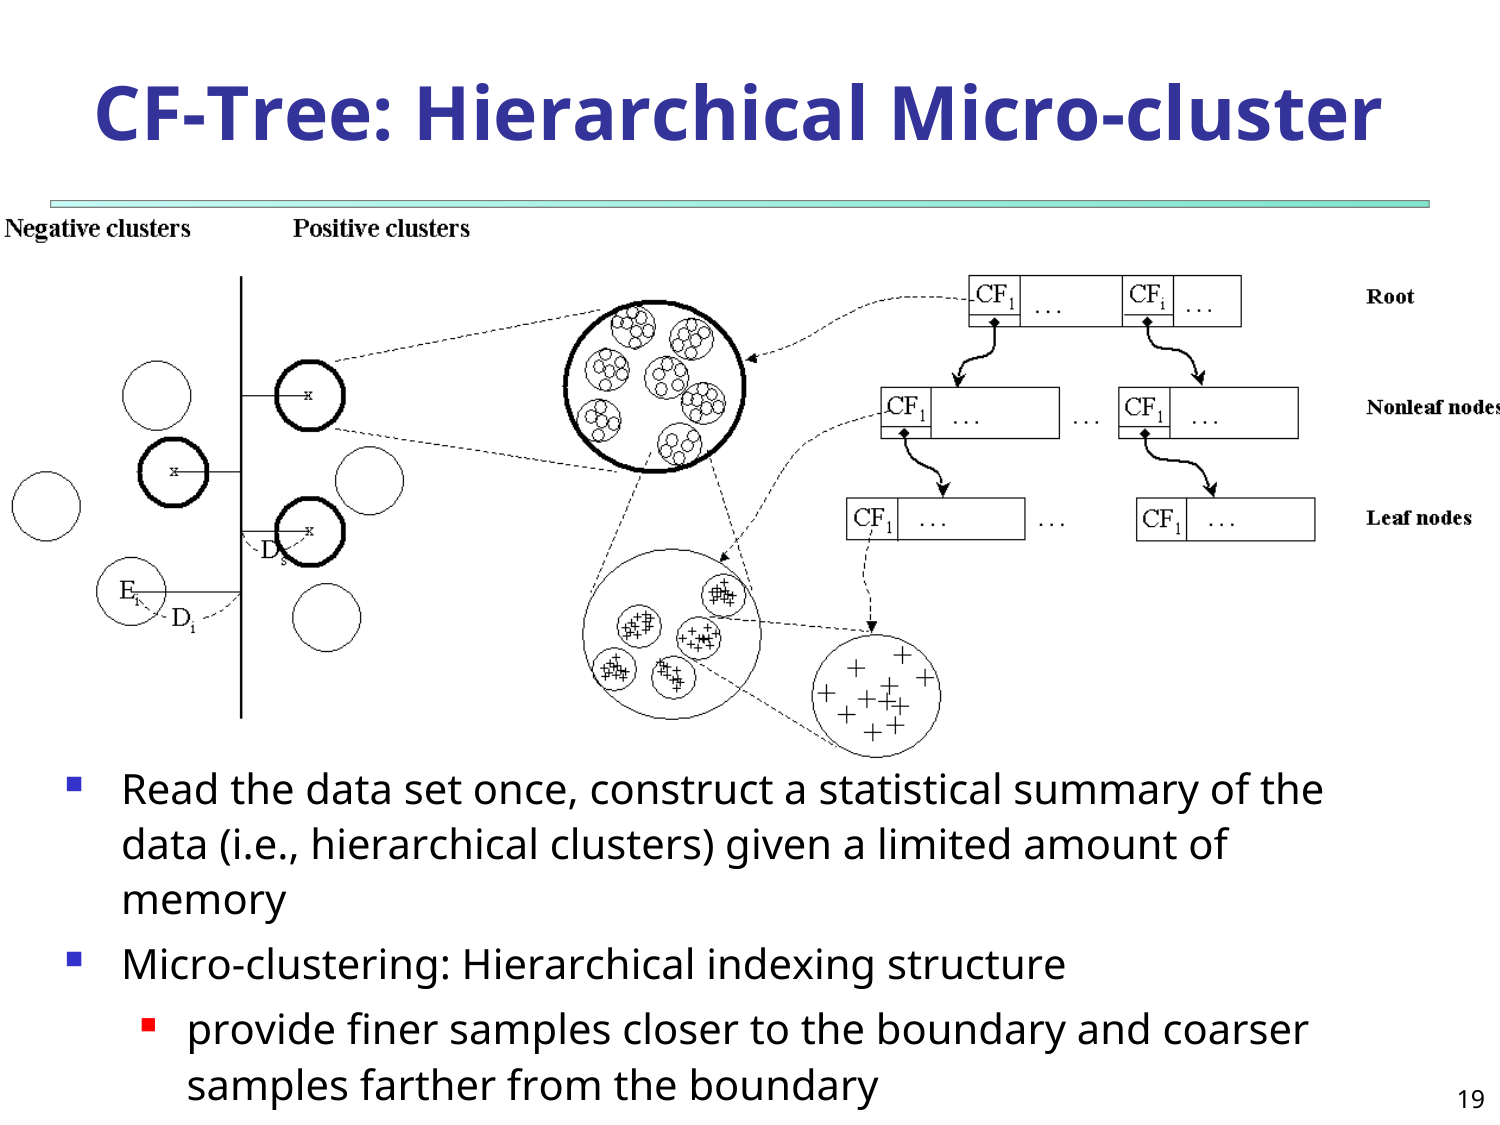

# CF-Tree: Hierarchical Micro-cluster
Read the data set once, construct a statistical summary of the data (i.e., hierarchical clusters) given a limited amount of memory
Micro-clustering: Hierarchical indexing structure
provide finer samples closer to the boundary and coarser samples farther from the boundary